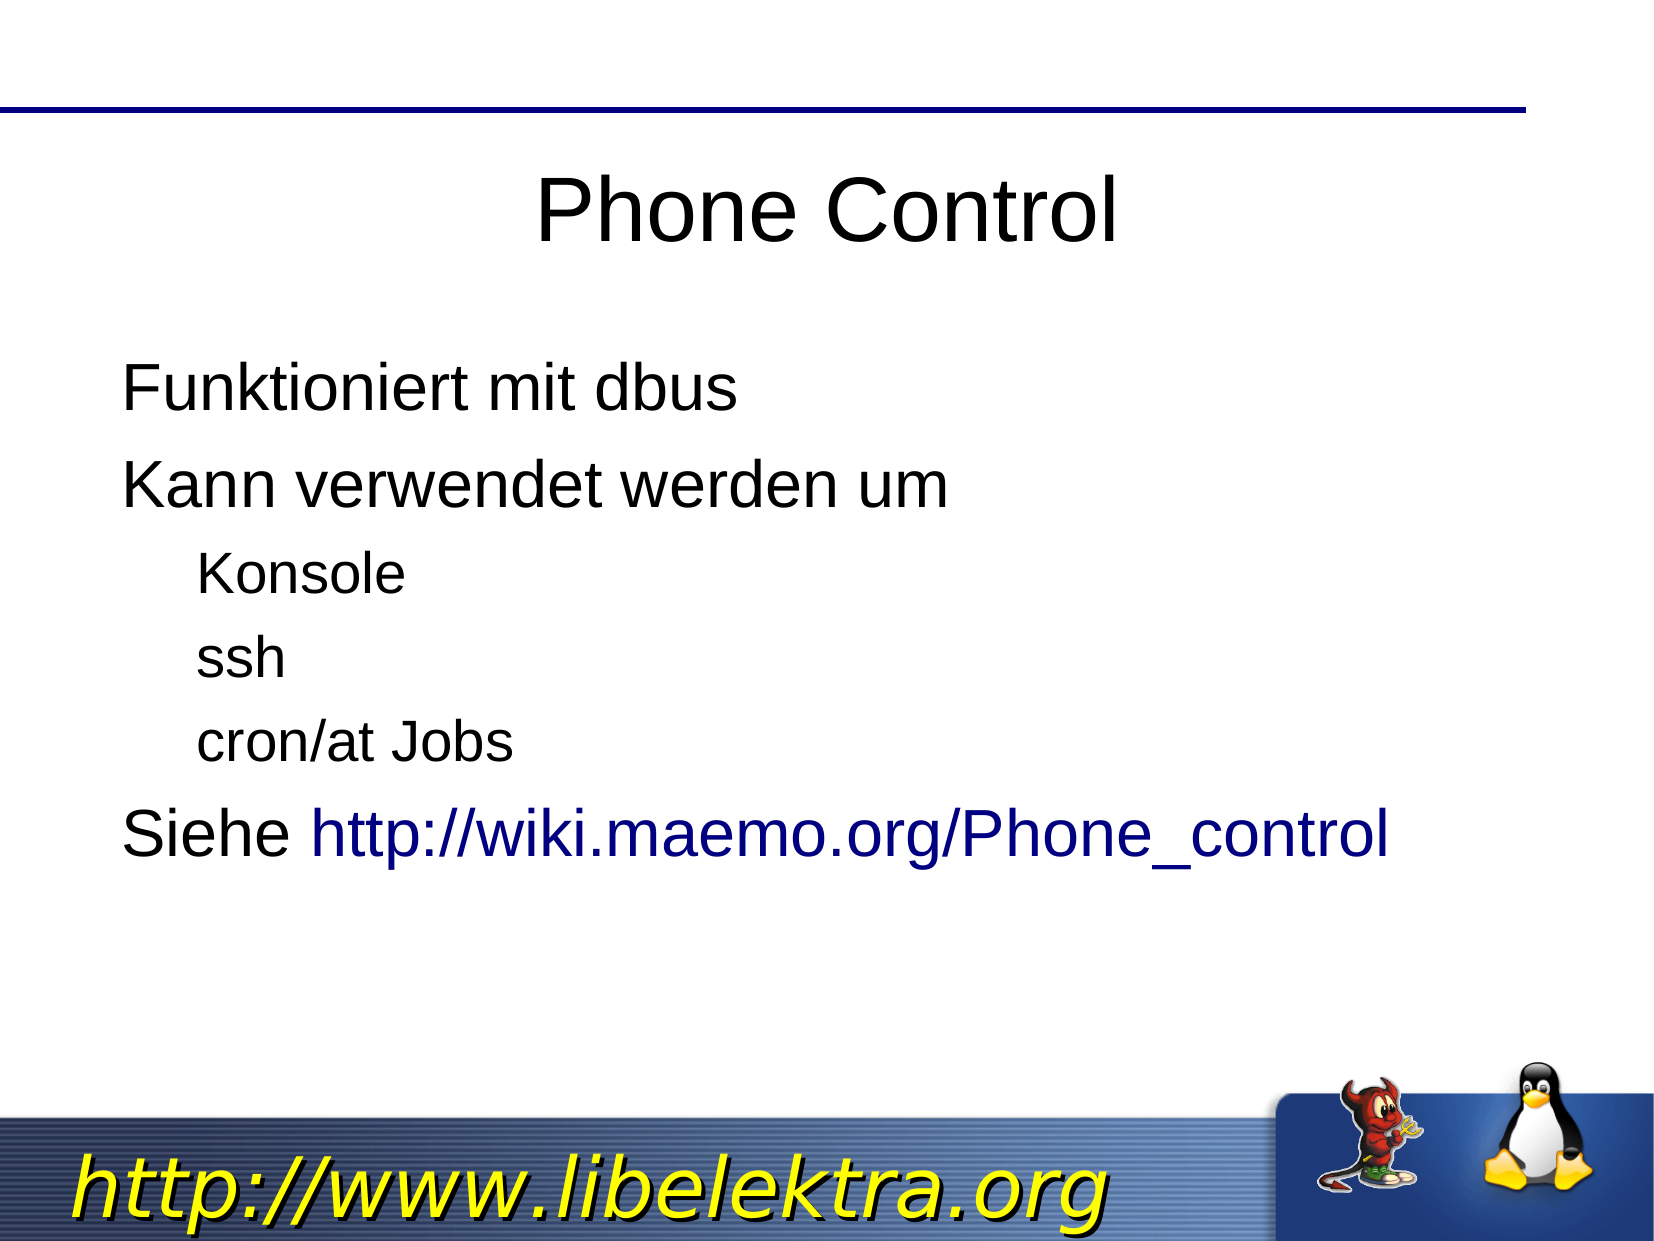

# Phone Control
Funktioniert mit dbus
Kann verwendet werden um
Konsole
ssh
cron/at Jobs
Siehe http://wiki.maemo.org/Phone_control